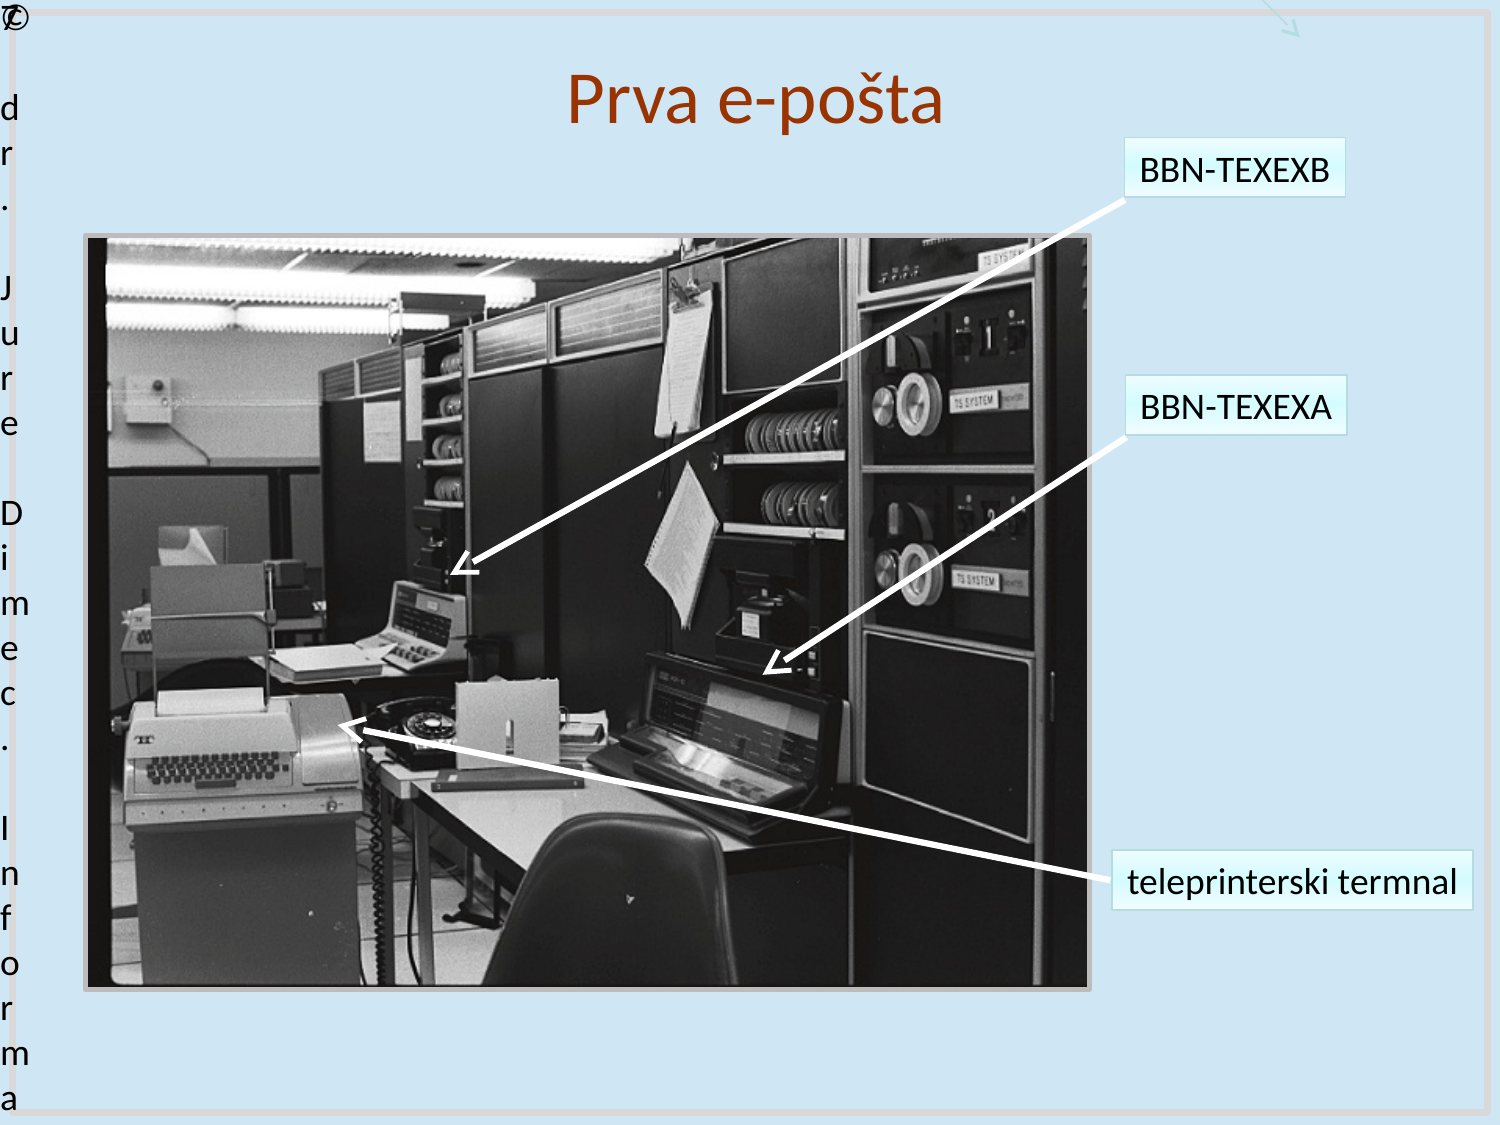

© dr. Jure Dimec. Informacijski viri na Internetu (2012 / 13). Predspletne storitve 1.
# Prva e-pošta
BBN-TEXEXB
BBN-TEXEXA
teleprinterski termnal